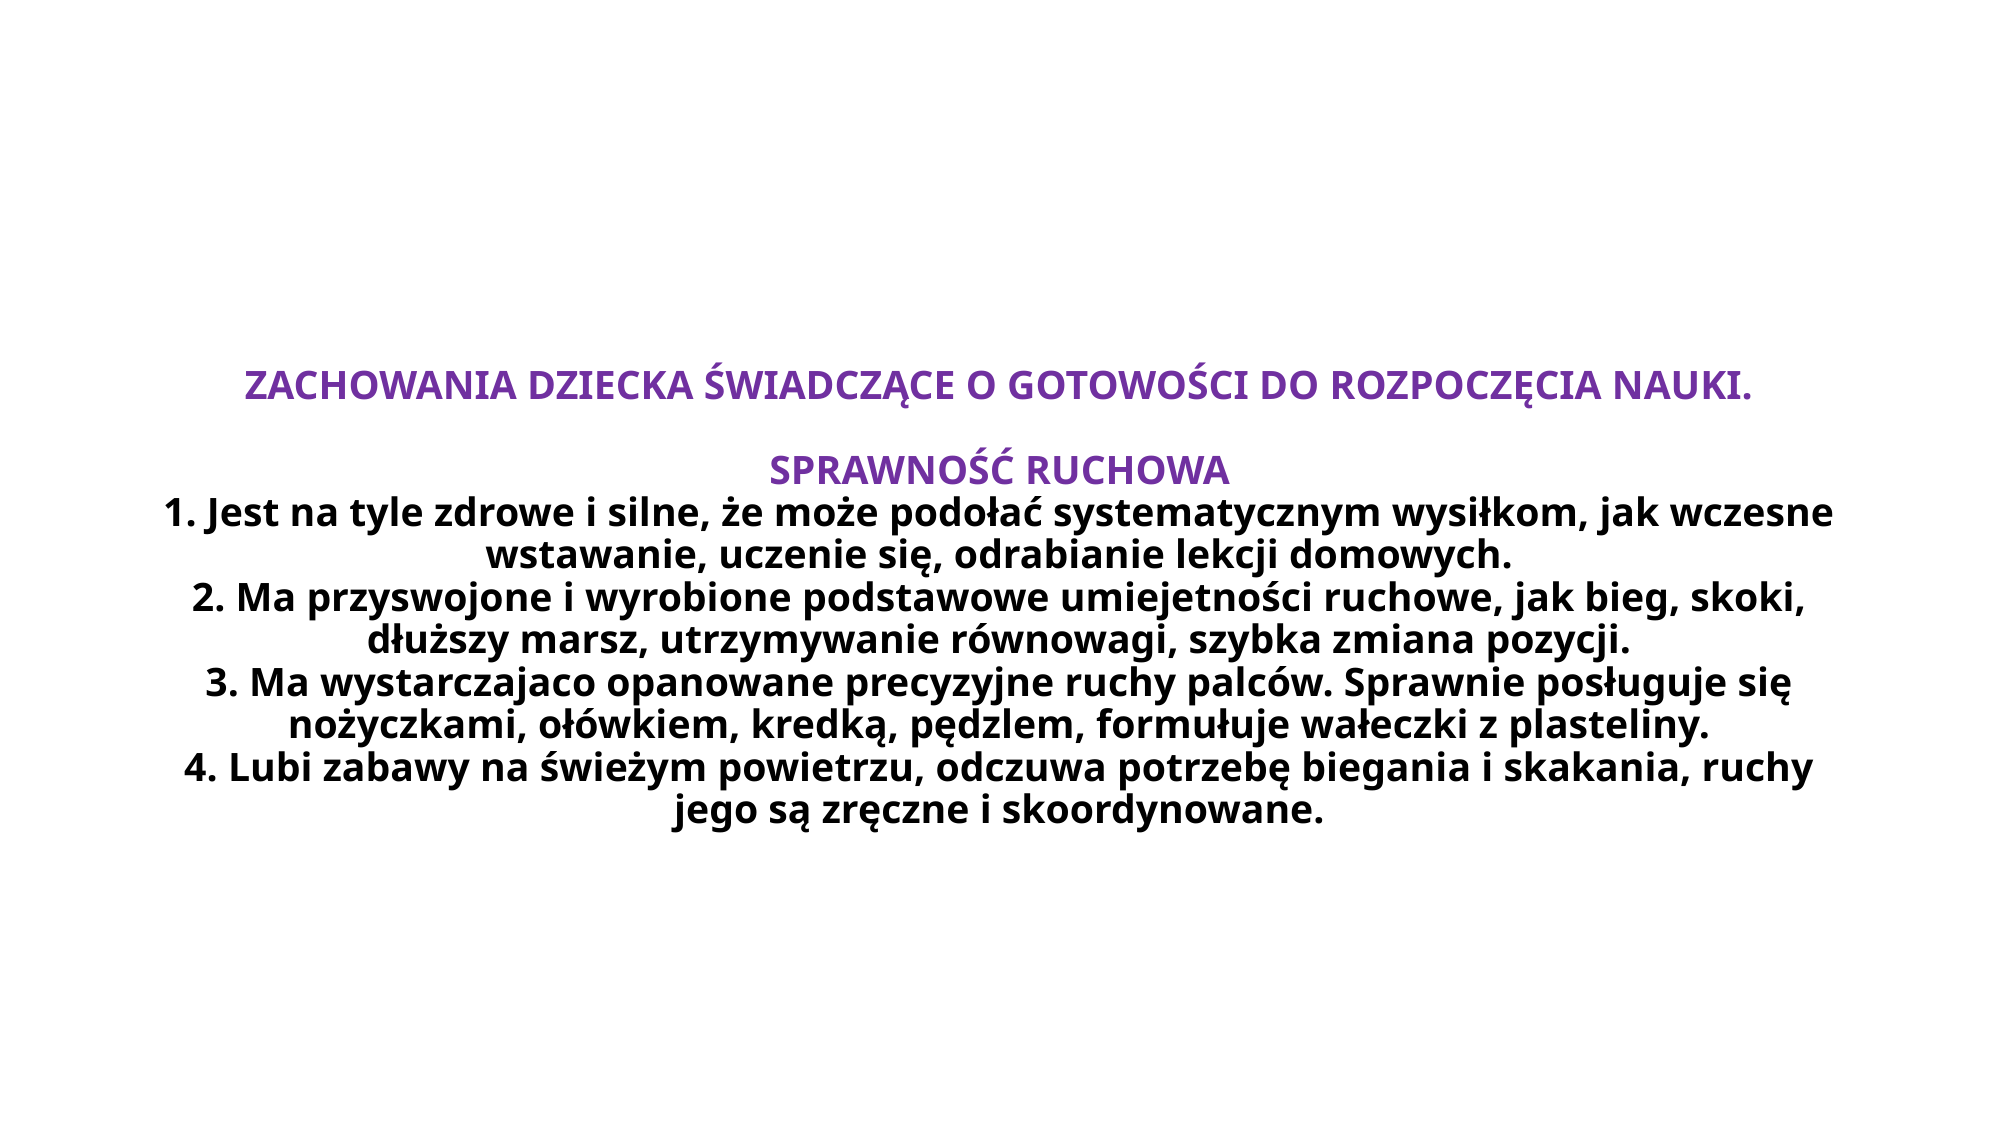

# ZACHOWANIA DZIECKA ŚWIADCZĄCE O GOTOWOŚCI DO ROZPOCZĘCIA NAUKI. SPRAWNOŚĆ RUCHOWA 1. Jest na tyle zdrowe i silne, że może podołać systematycznym wysiłkom, jak wczesne wstawanie, uczenie się, odrabianie lekcji domowych. 2. Ma przyswojone i wyrobione podstawowe umiejetności ruchowe, jak bieg, skoki, dłuższy marsz, utrzymywanie równowagi, szybka zmiana pozycji. 3. Ma wystarczajaco opanowane precyzyjne ruchy palców. Sprawnie posługuje się nożyczkami, ołówkiem, kredką, pędzlem, formułuje wałeczki z plasteliny. 4. Lubi zabawy na świeżym powietrzu, odczuwa potrzebę biegania i skakania, ruchy jego są zręczne i skoordynowane.